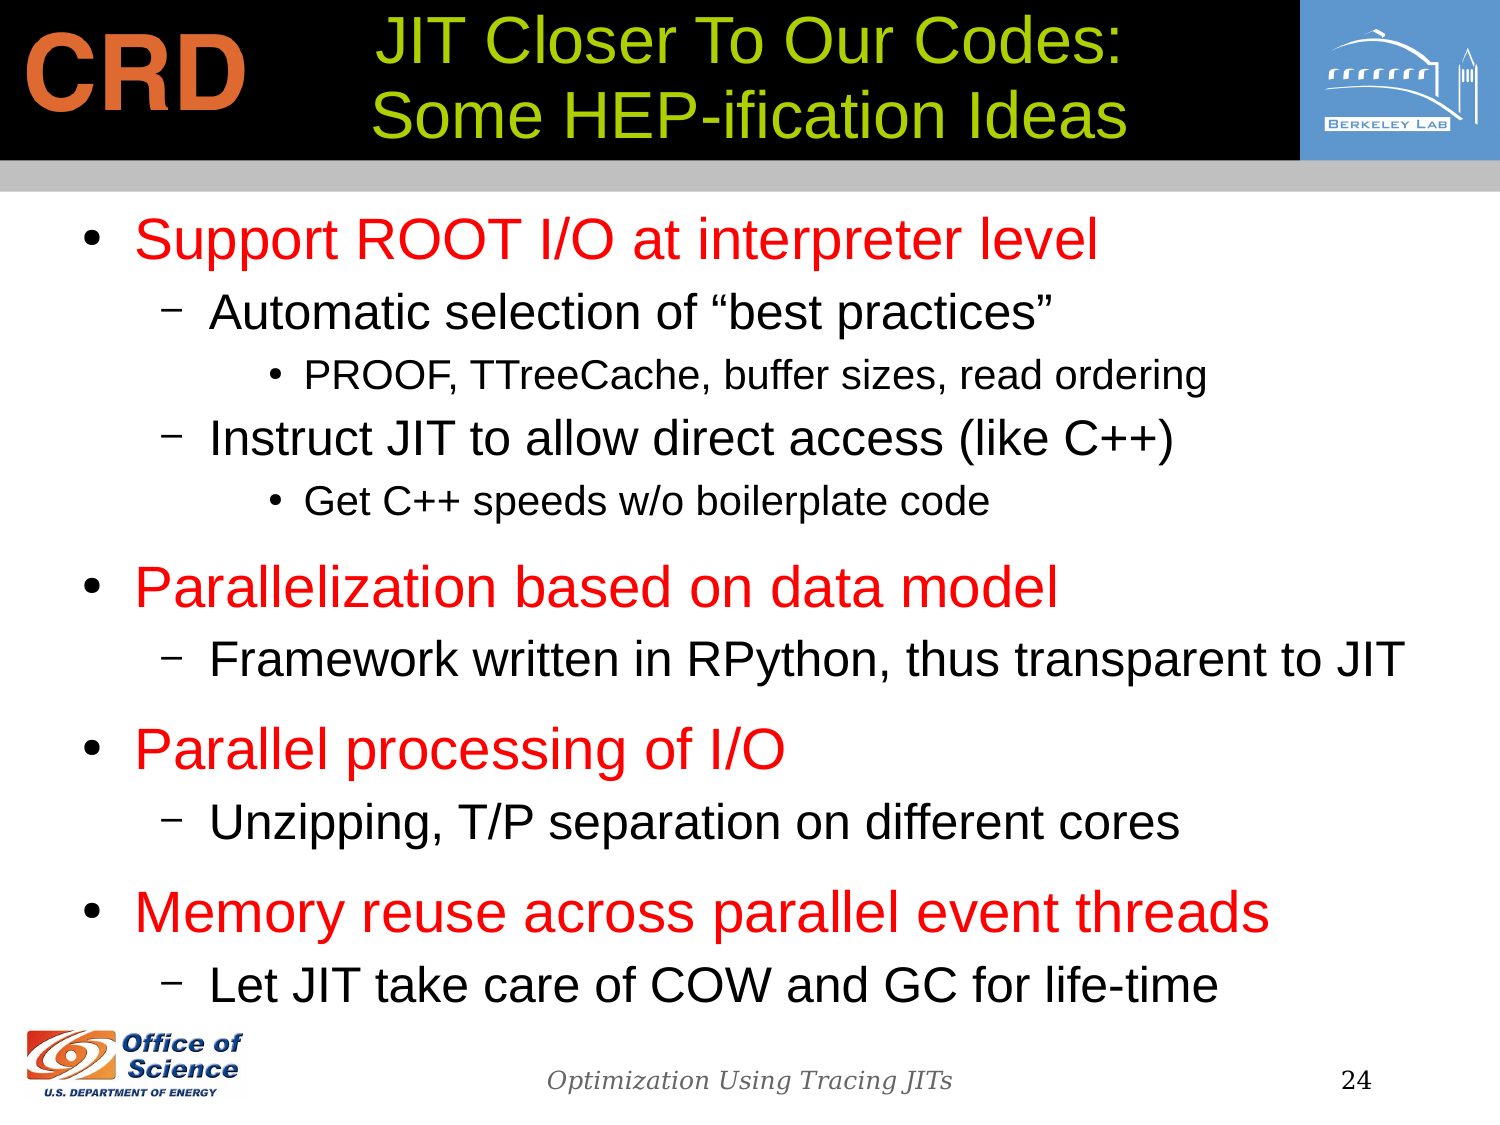

# JIT Closer To Our Codes: Some HEP-ification Ideas
Support ROOT I/O at interpreter level
Automatic selection of “best practices”
PROOF, TTreeCache, buffer sizes, read ordering
Instruct JIT to allow direct access (like C++)
Get C++ speeds w/o boilerplate code
Parallelization based on data model
Framework written in RPython, thus transparent to JIT
Parallel processing of I/O
Unzipping, T/P separation on different cores
Memory reuse across parallel event threads
Let JIT take care of COW and GC for life-time
Optimization Using Tracing JITs
24